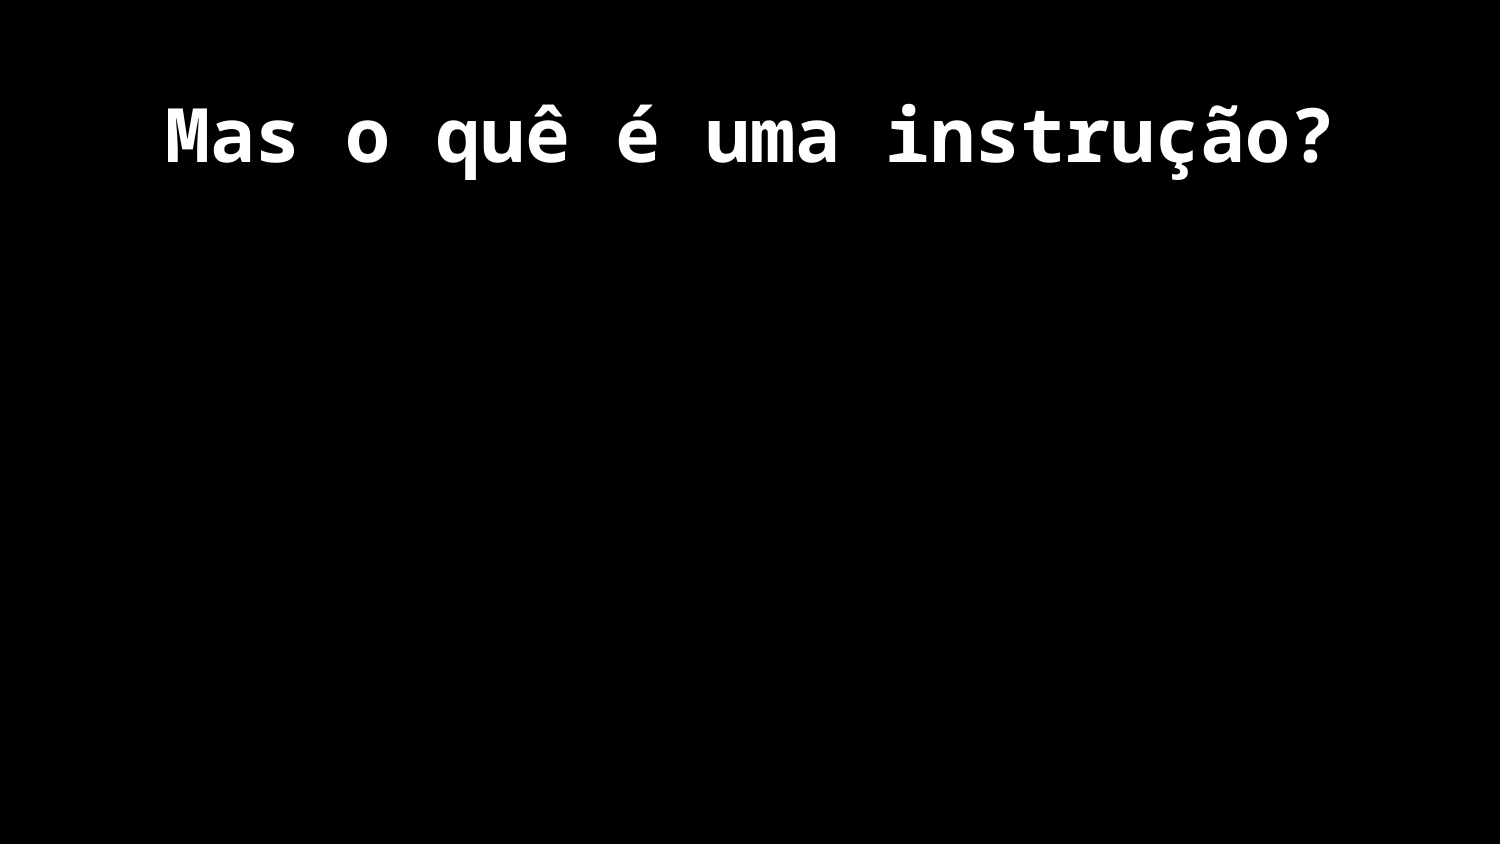

# Mas o quê é uma instrução?